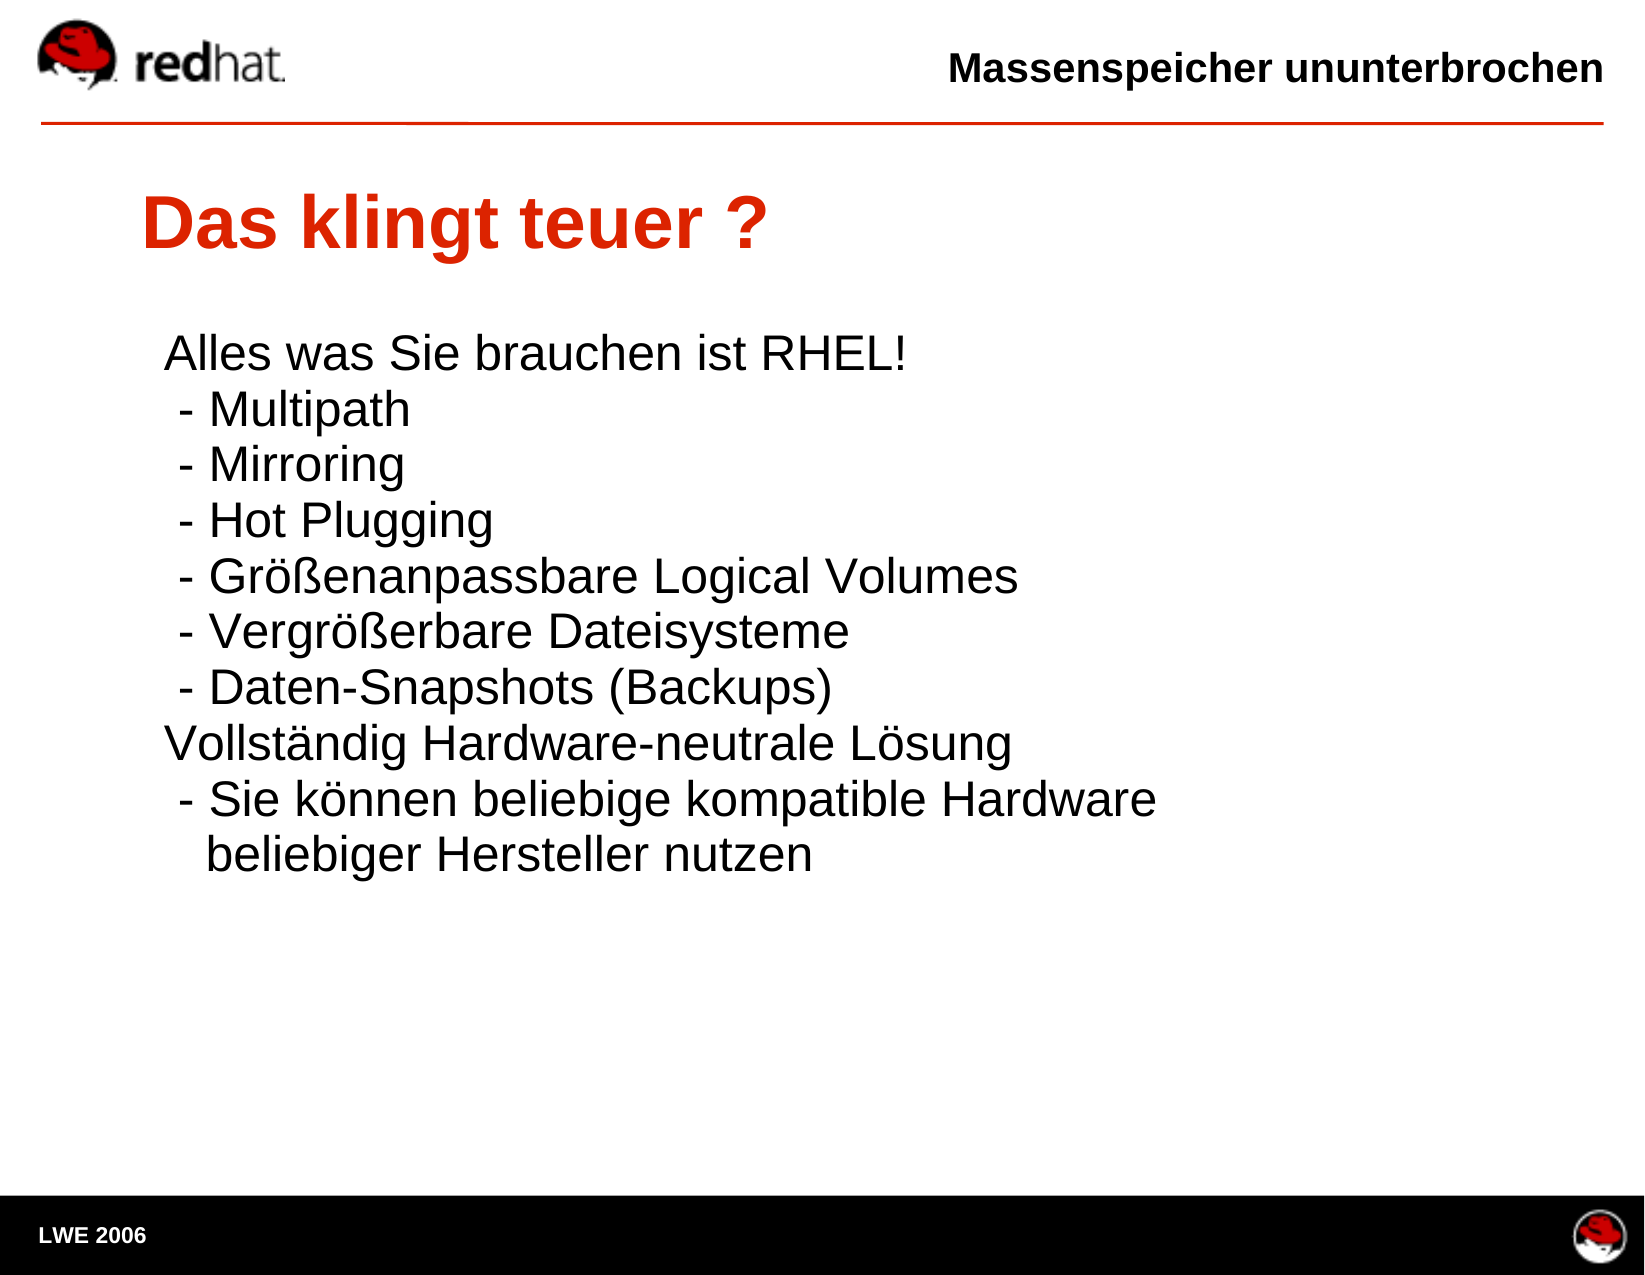

Massenspeicher ununterbrochen
Das klingt teuer ?
 Alles was Sie brauchen ist RHEL!
 - Multipath
 - Mirroring
 - Hot Plugging
 - Größenanpassbare Logical Volumes
 - Vergrößerbare Dateisysteme
 - Daten-Snapshots (Backups)
 Vollständig Hardware-neutrale Lösung
 - Sie können beliebige kompatible Hardware
 beliebiger Hersteller nutzen
LWE 2006